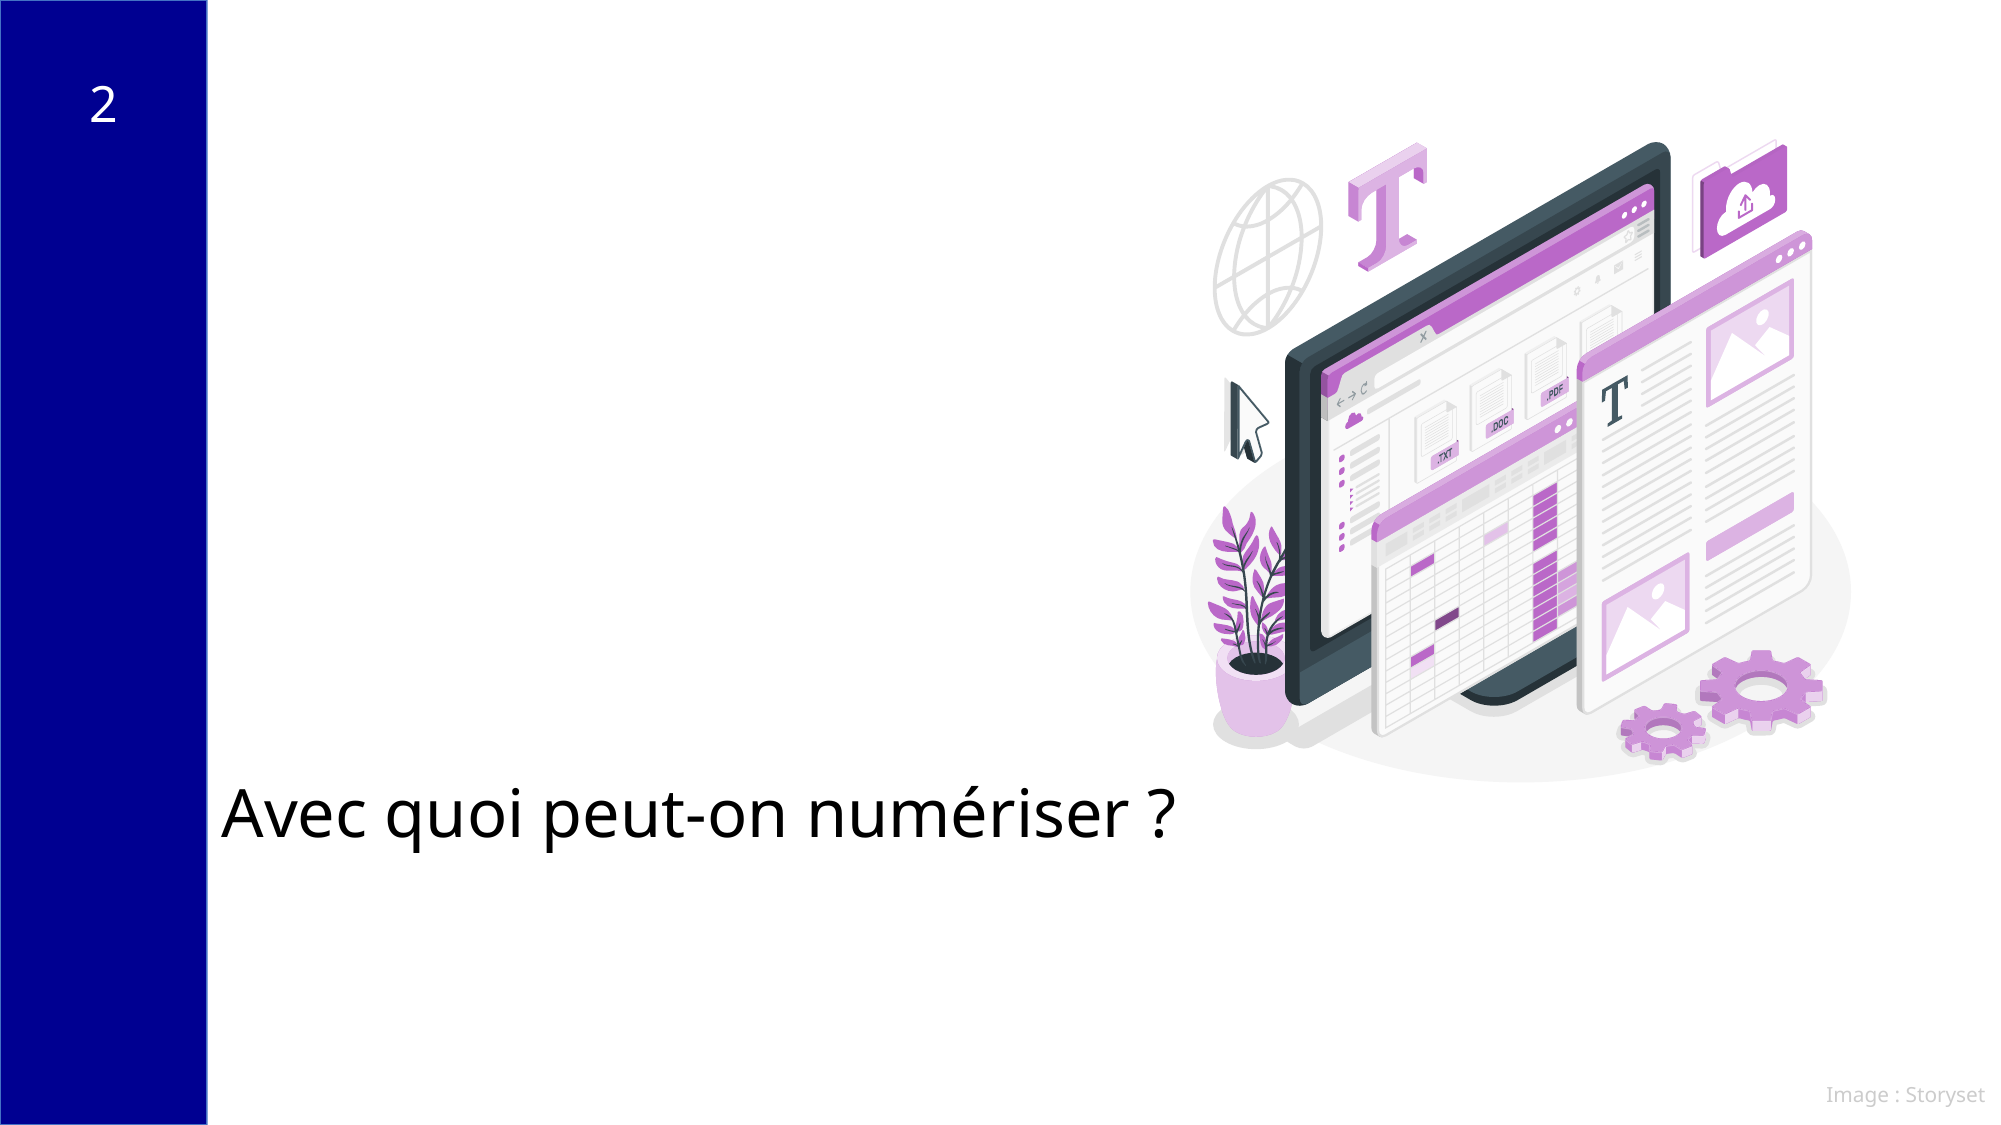

2
Avec quoi peut-on numériser ?
Image : Storyset